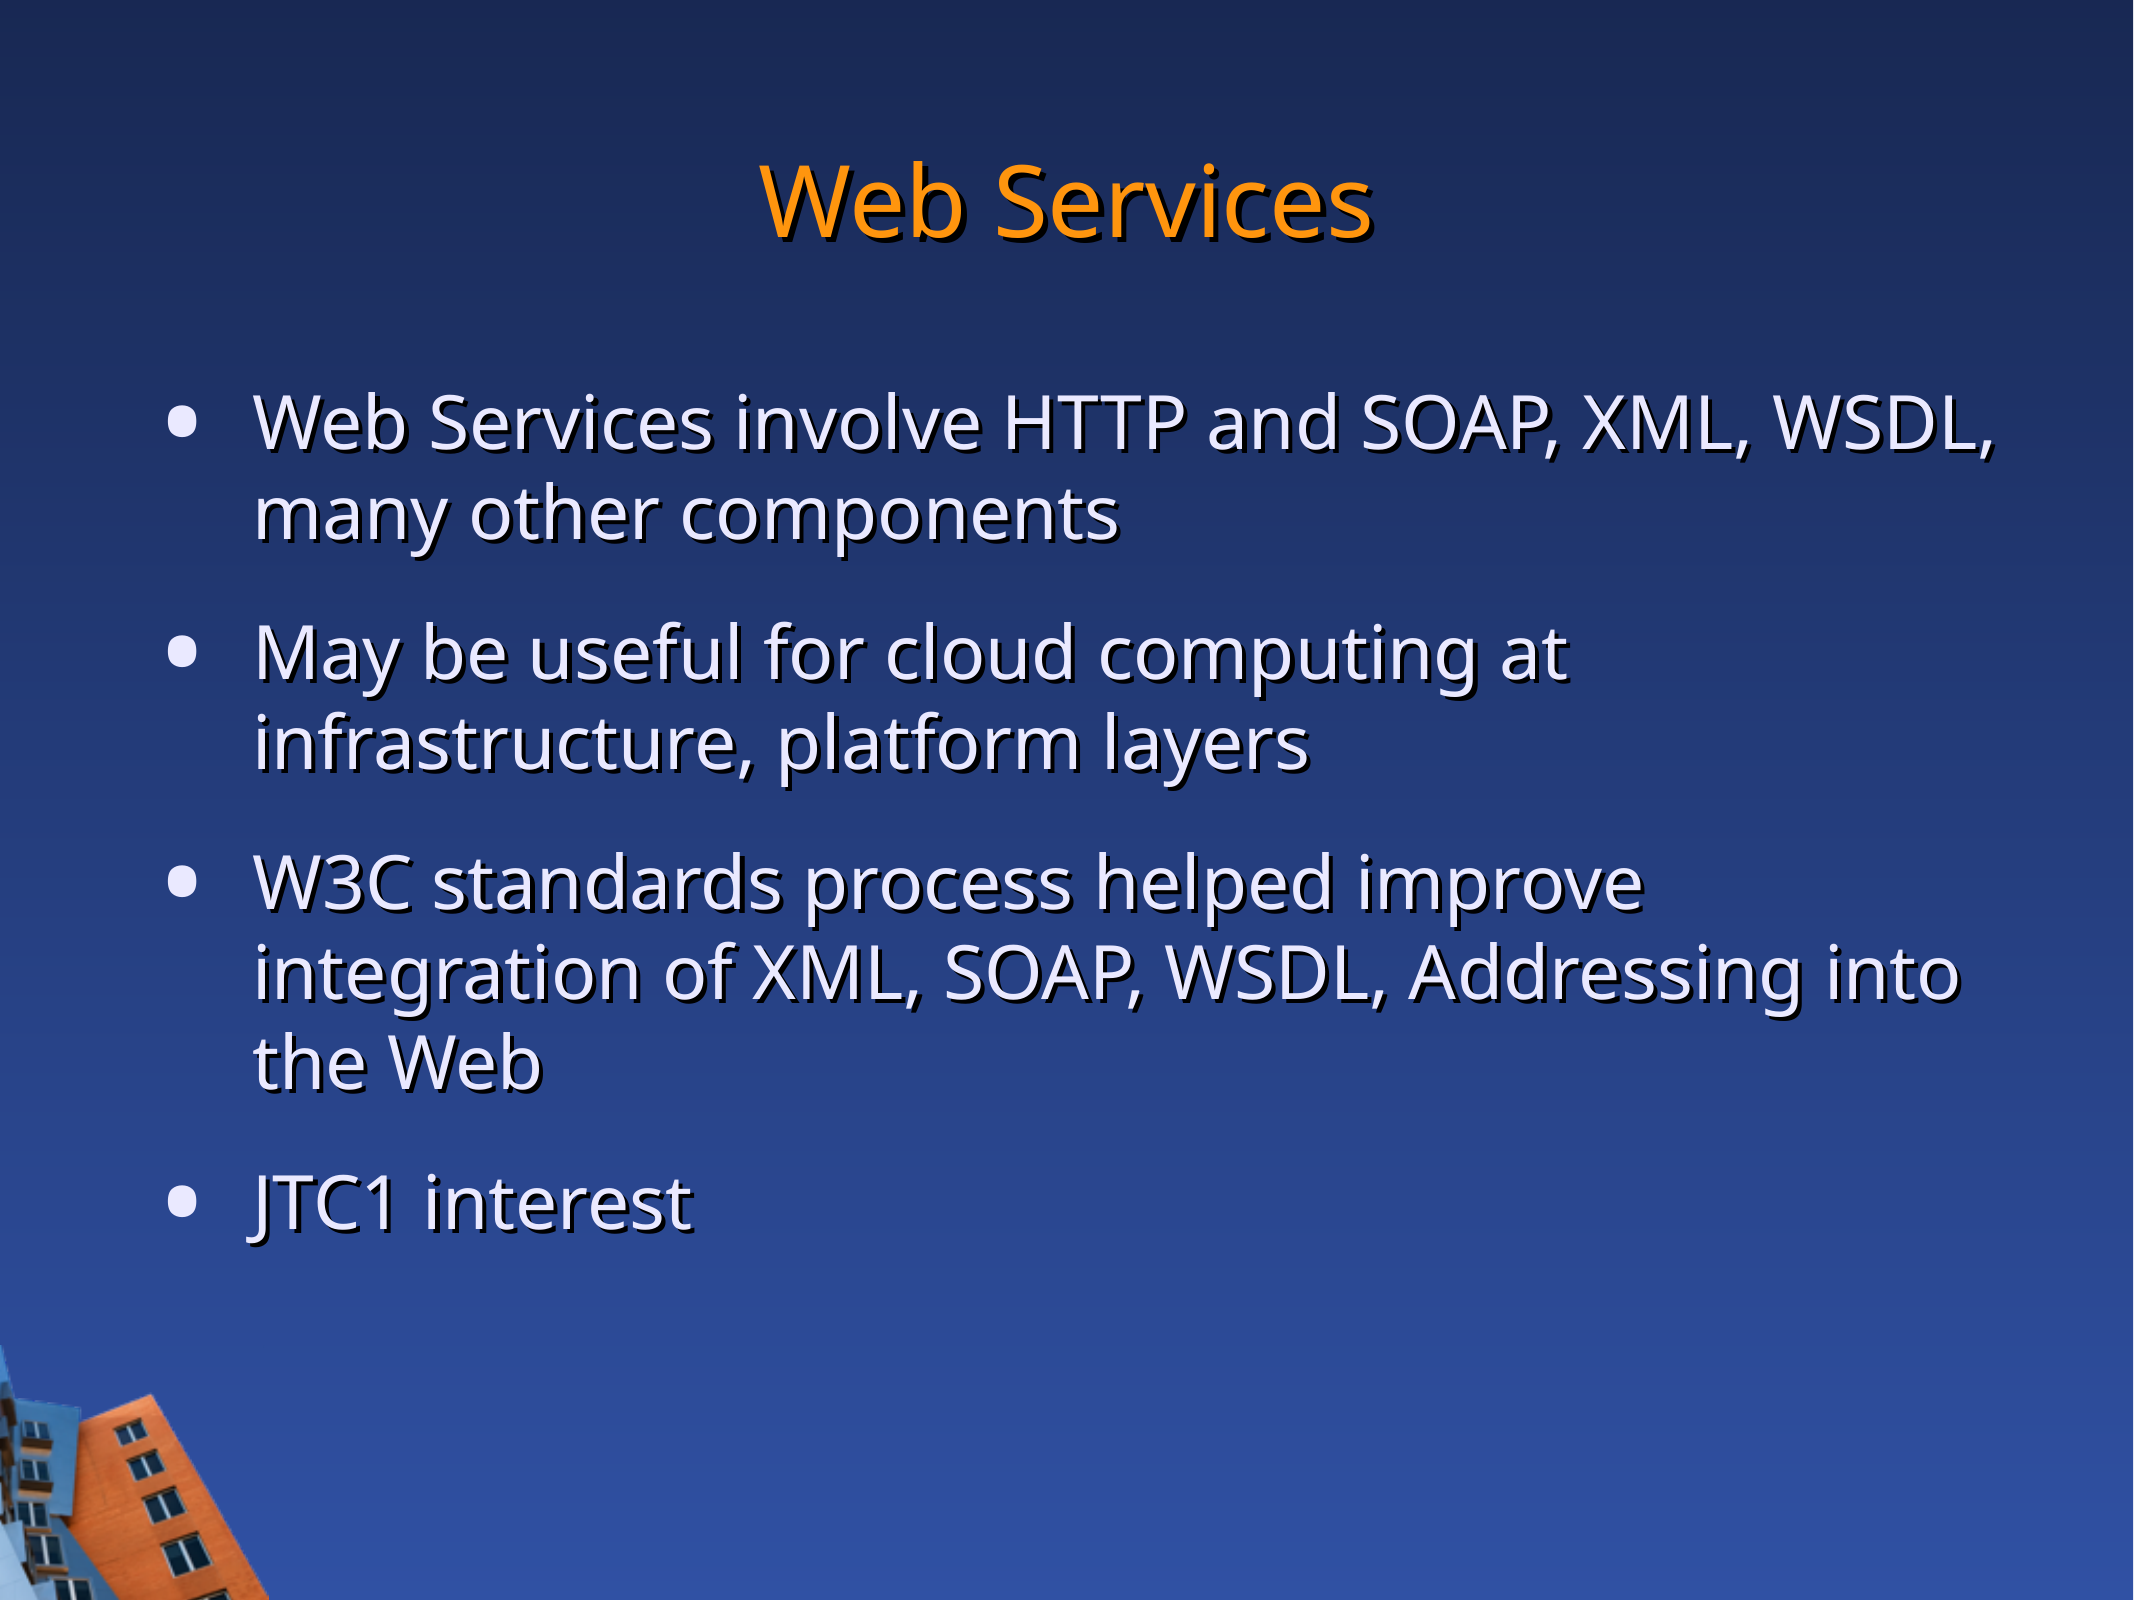

# Web Services
Web Services involve HTTP and SOAP, XML, WSDL, many other components
May be useful for cloud computing at infrastructure, platform layers
W3C standards process helped improve integration of XML, SOAP, WSDL, Addressing into the Web
JTC1 interest